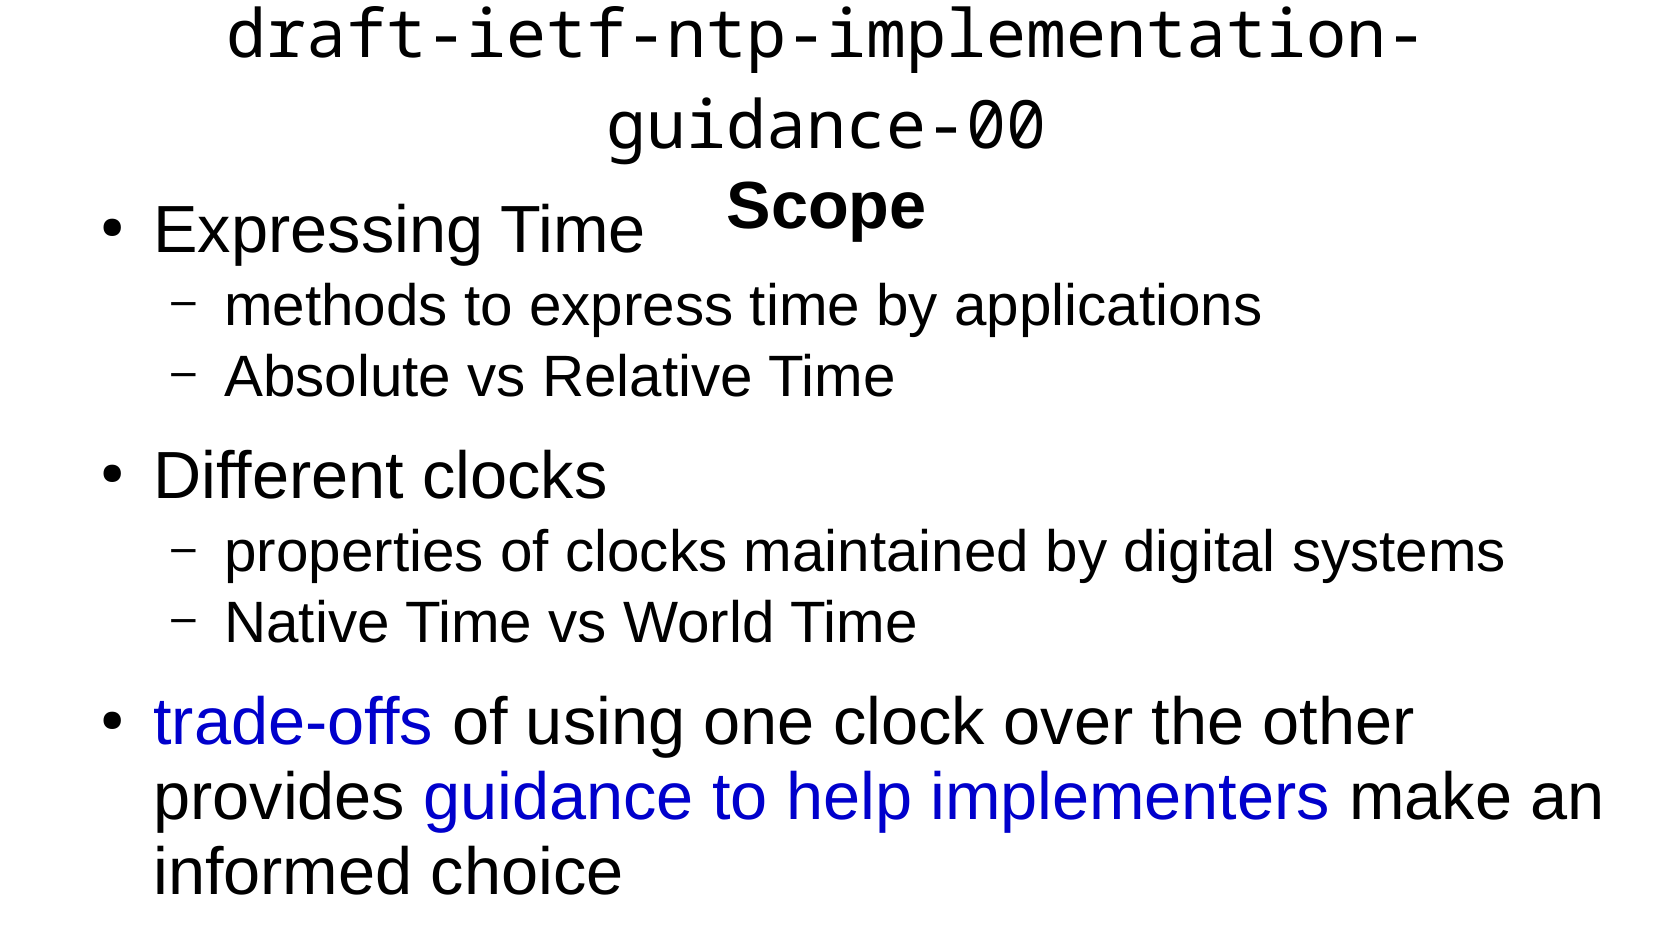

# draft-ietf-ntp-implementation-guidance-00 Scope
Expressing Time
methods to express time by applications
Absolute vs Relative Time
Different clocks
properties of clocks maintained by digital systems
Native Time vs World Time
trade-offs of using one clock over the other provides guidance to help implementers make an informed choice